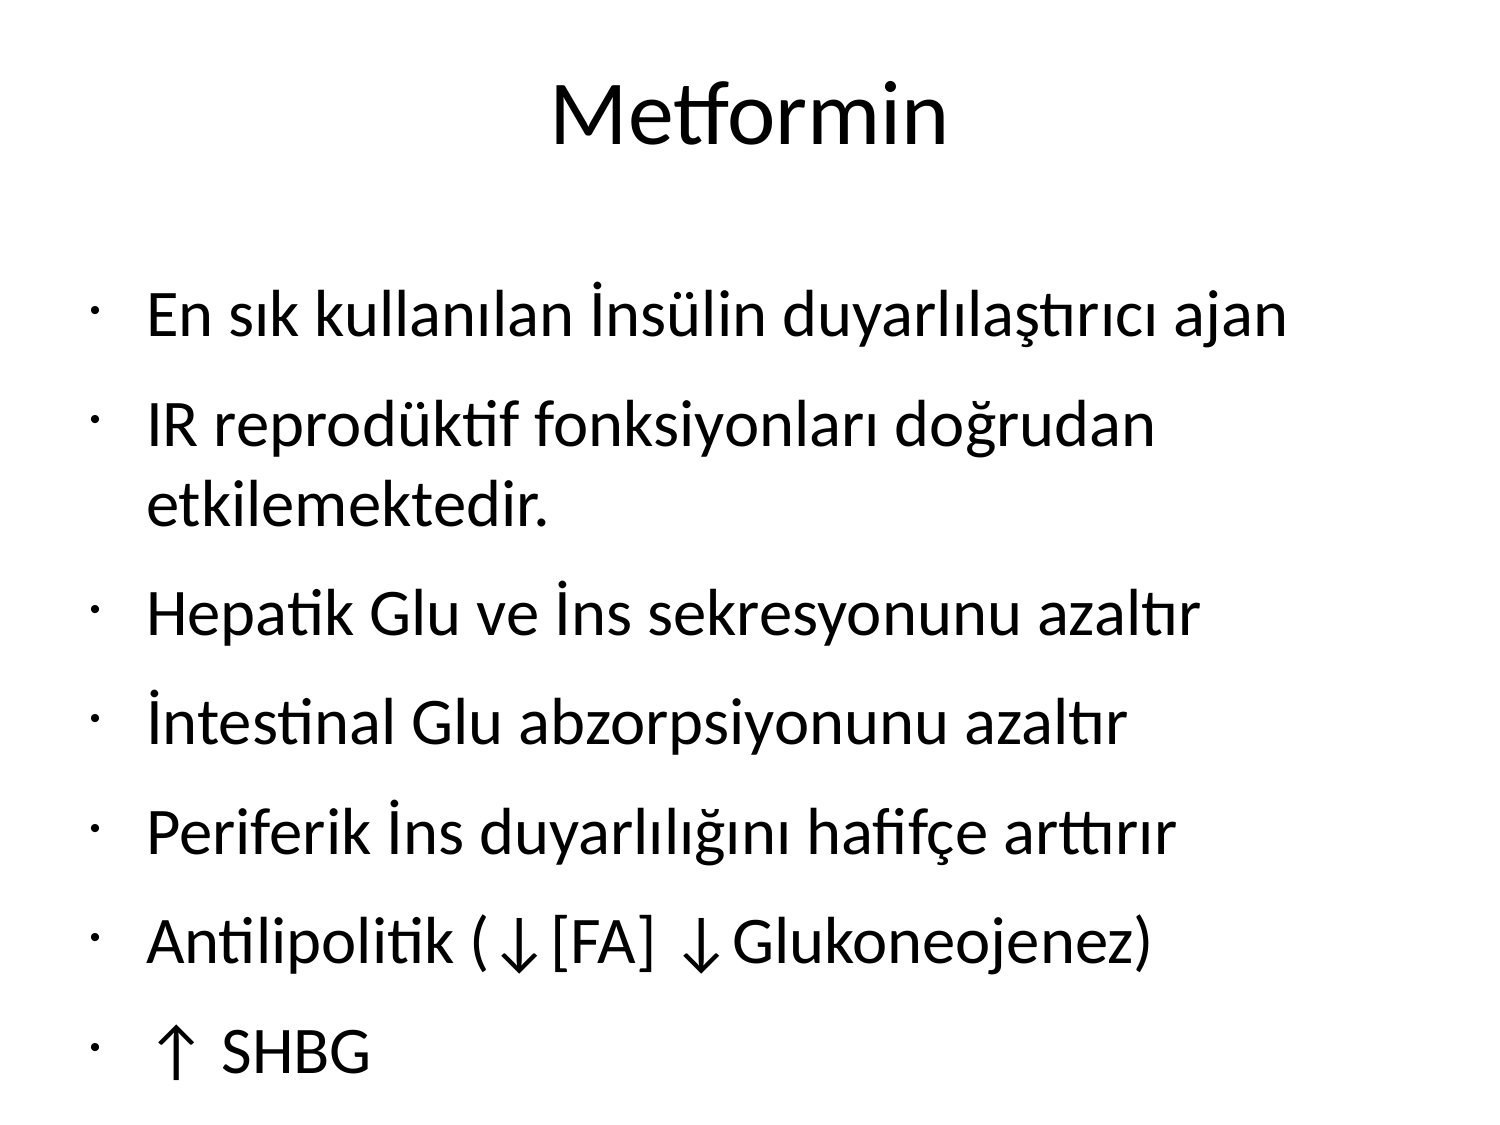

# Metformin
En sık kullanılan İnsülin duyarlılaştırıcı ajan
IR reprodüktif fonksiyonları doğrudan etkilemektedir.
Hepatik Glu ve İns sekresyonunu azaltır
İntestinal Glu abzorpsiyonunu azaltır
Periferik İns duyarlılığını hafifçe arttırır
Antilipolitik (↓[FA] ↓Glukoneojenez)
↑ SHBG